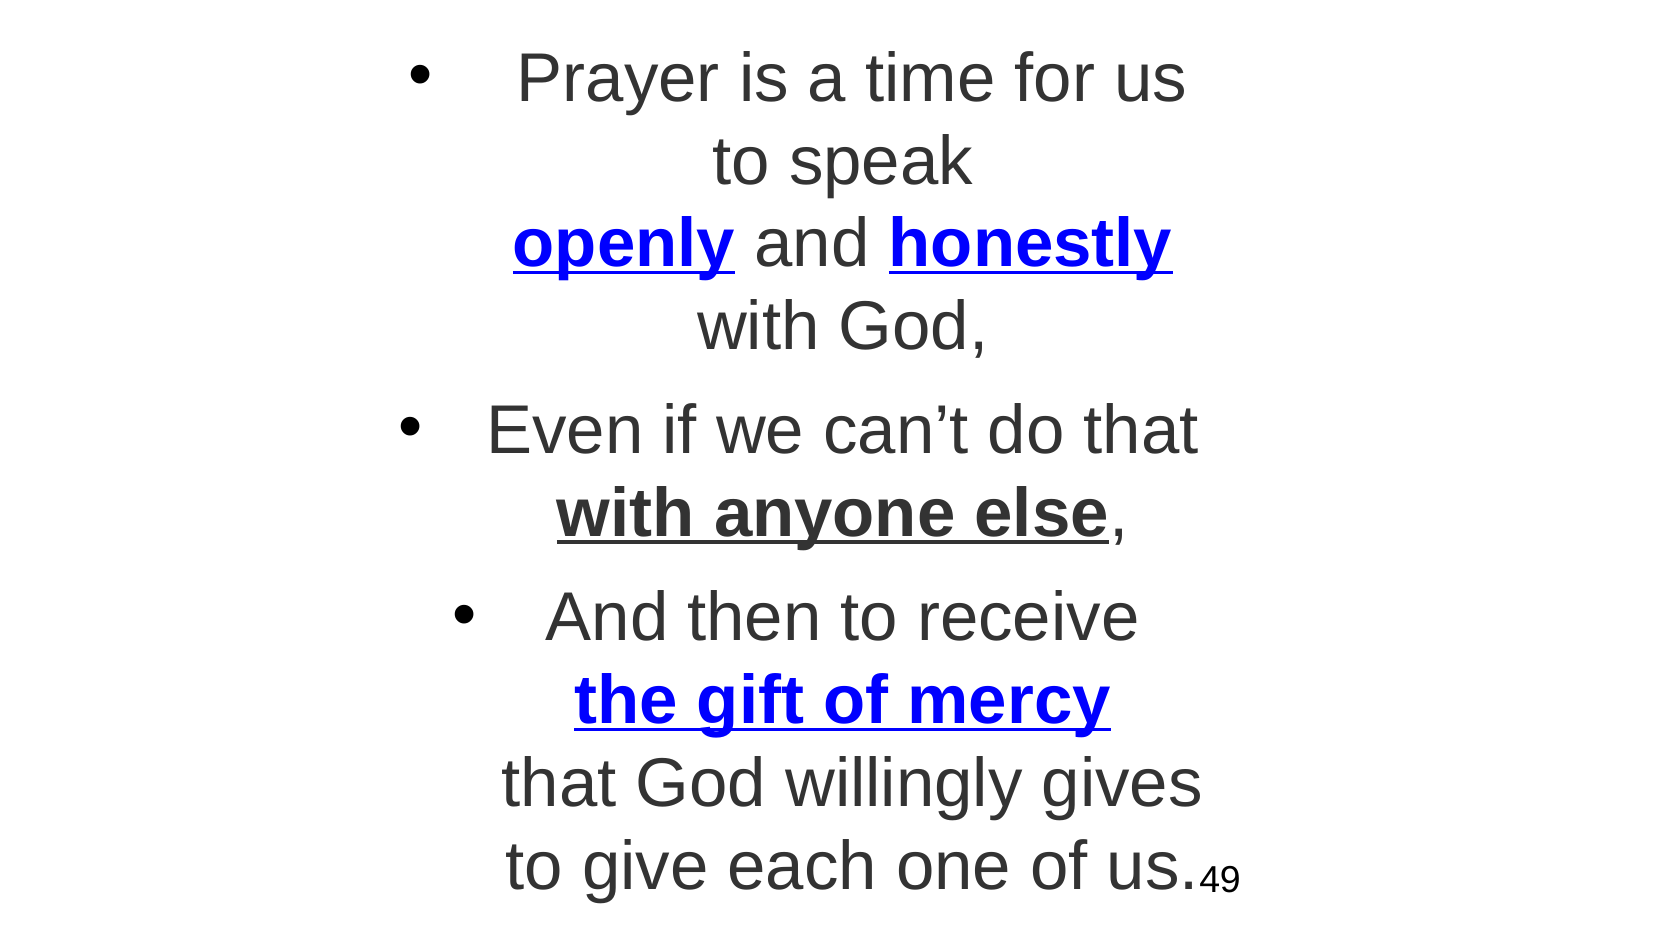

# Prayer is a time for us to speak openly and honestly with God,
Even if we can’t do that
with anyone else,
And then to receive
the gift of mercy
that God willingly gives
to give each one of us.
49